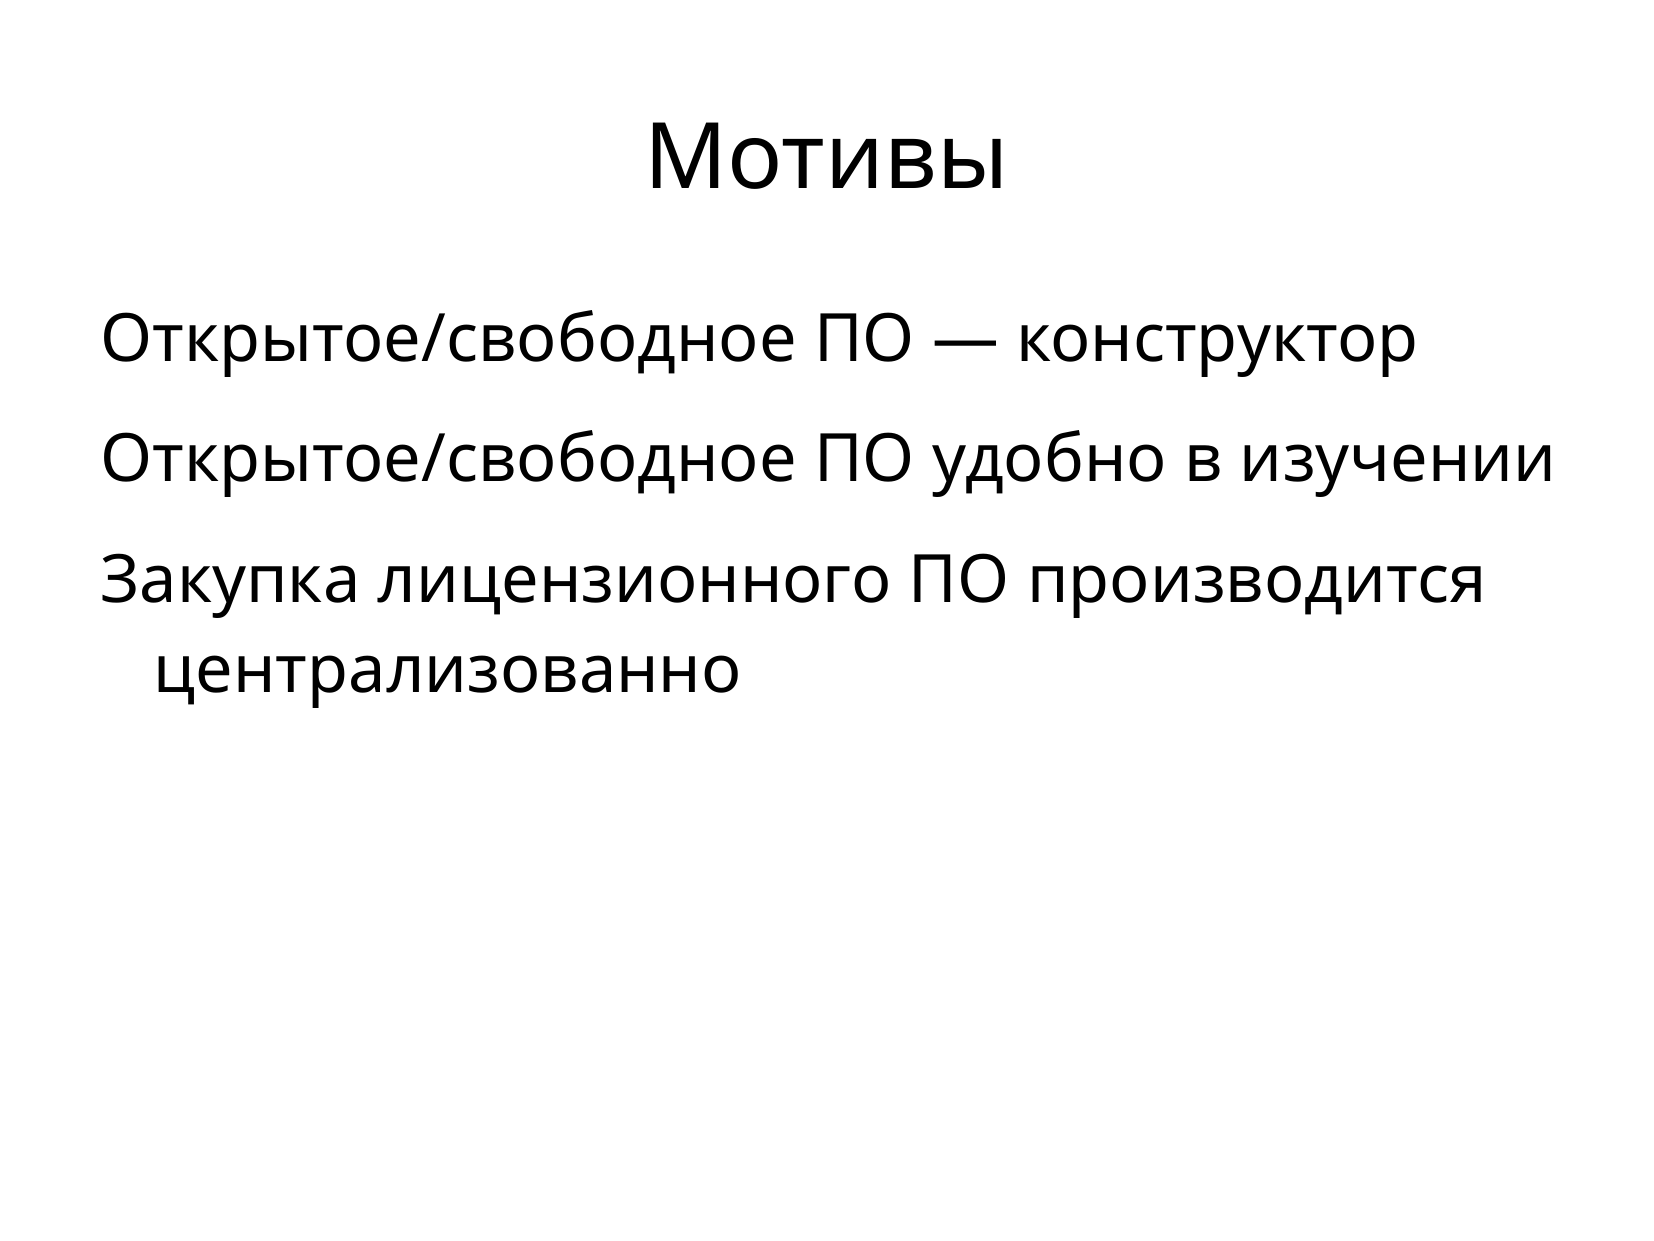

# Мотивы
Открытое/свободное ПО — конструктор
Открытое/свободное ПО удобно в изучении
Закупка лицензионного ПО производится централизованно